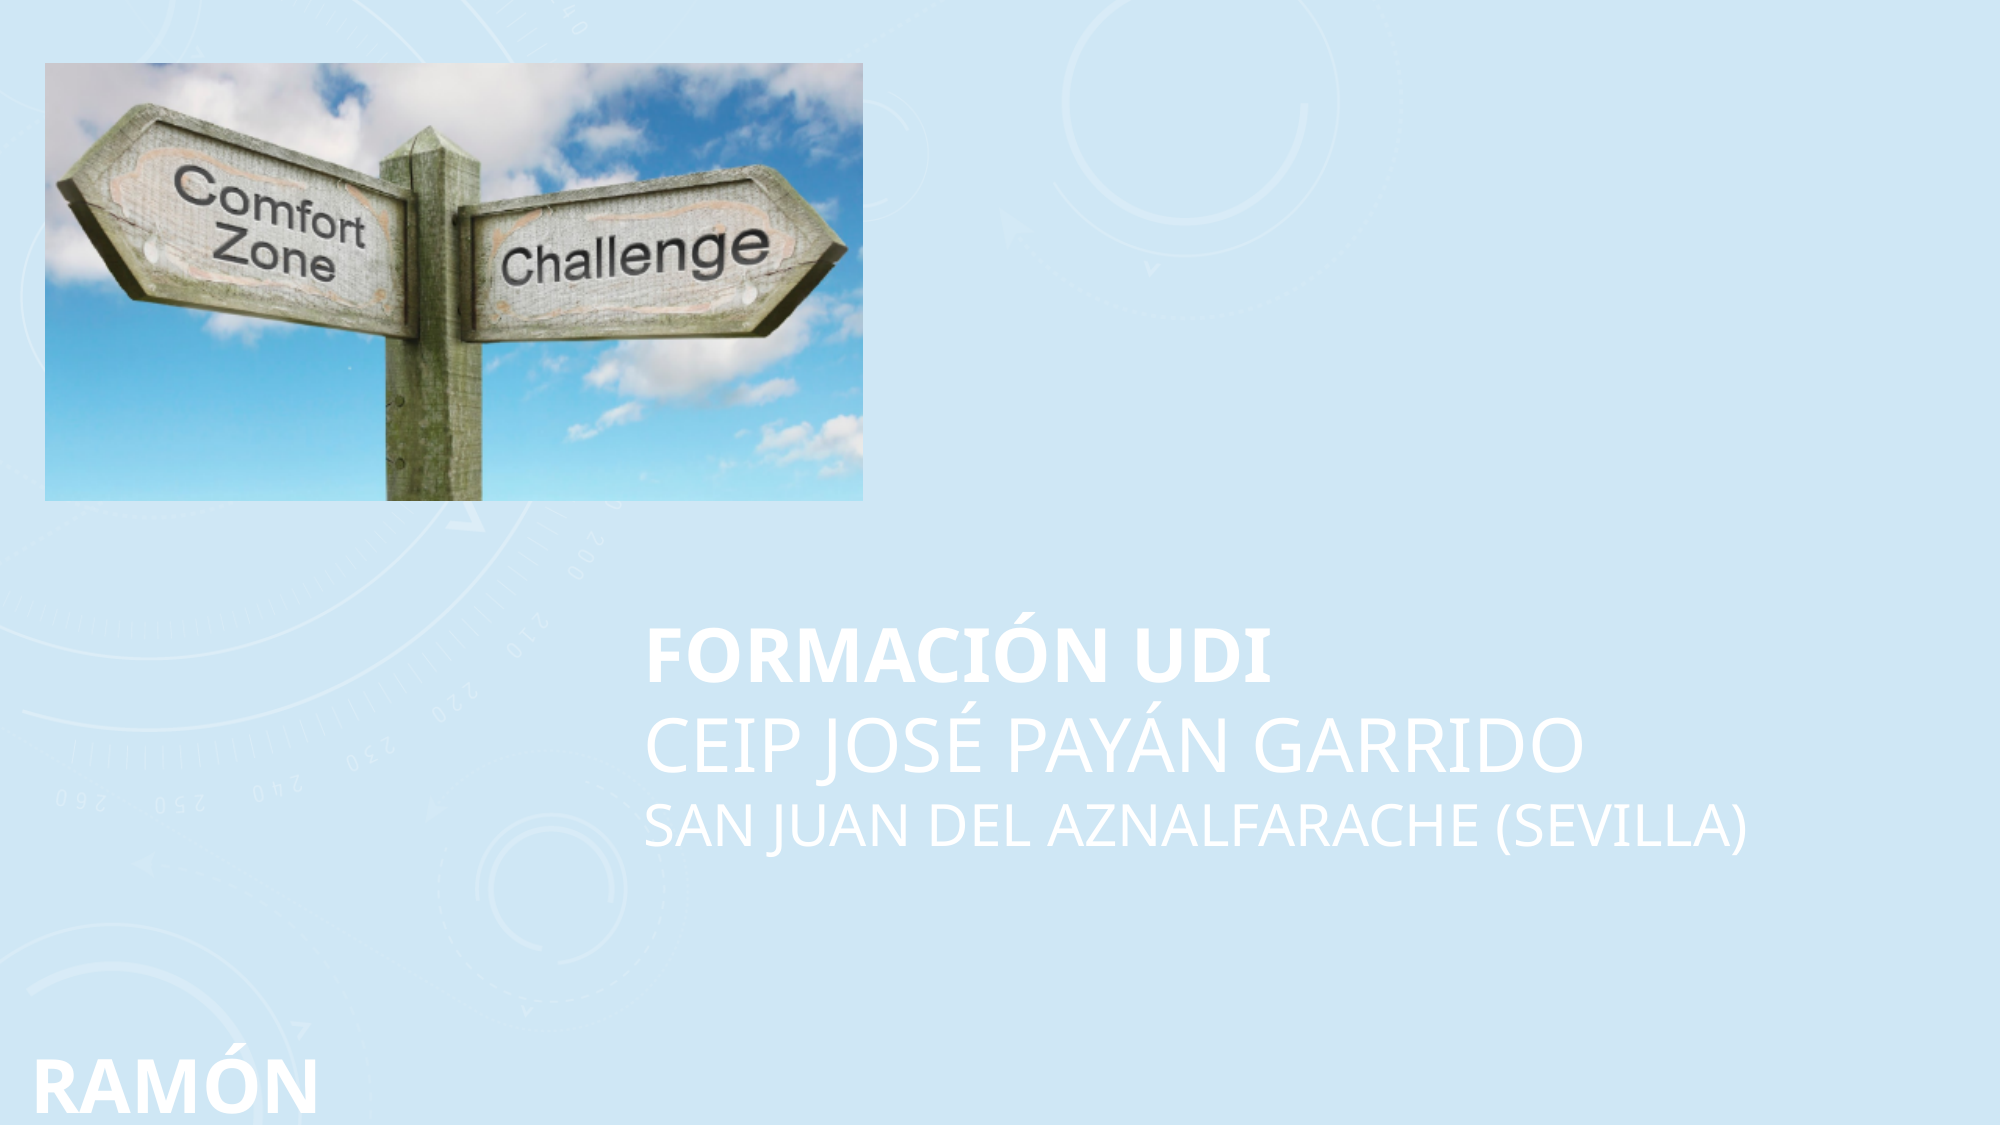

# FORMACIÓN UDI CEIP JOSÉ PAYÁN GARRIDO SAN JUAN DEL AZNALFARACHE (SEVILLA)
RAMÓN SÁNCHEZ RAMOS